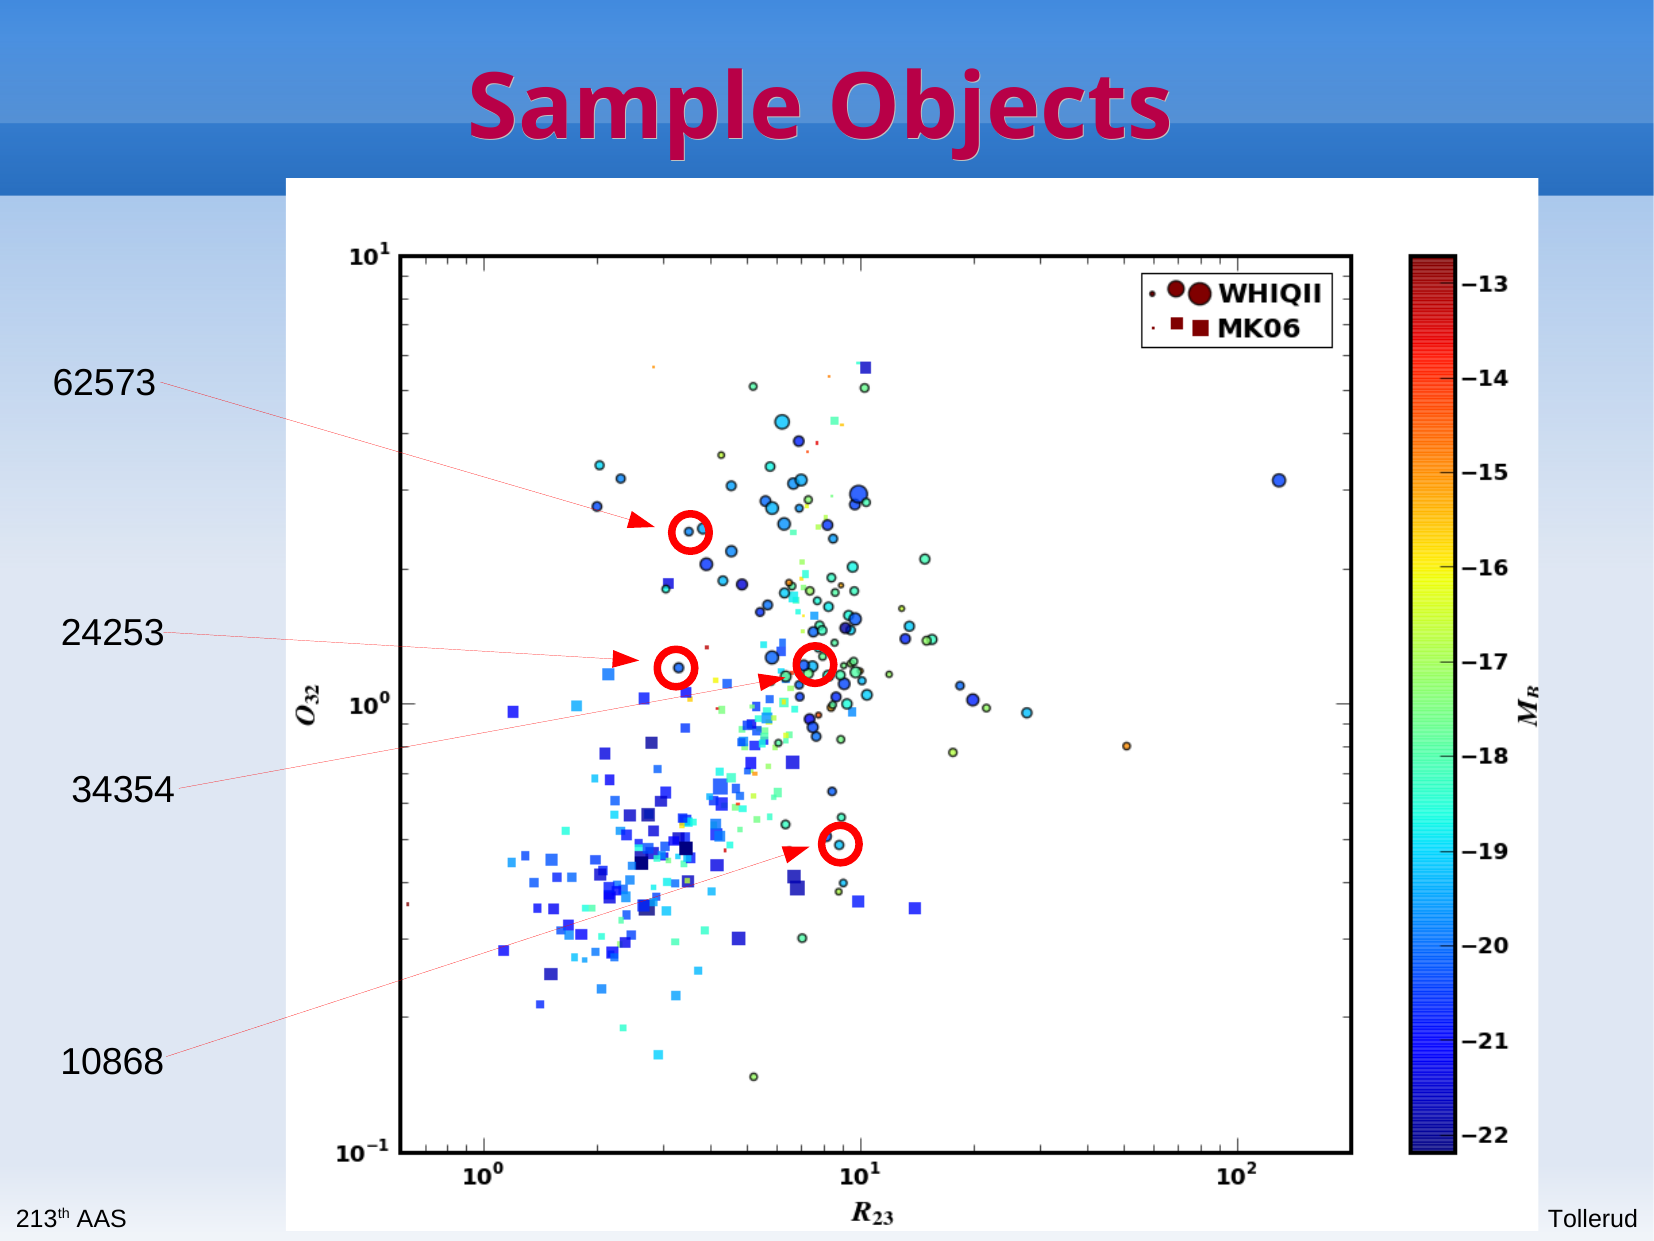

# Sample Objects
62573
24253
34354
10868